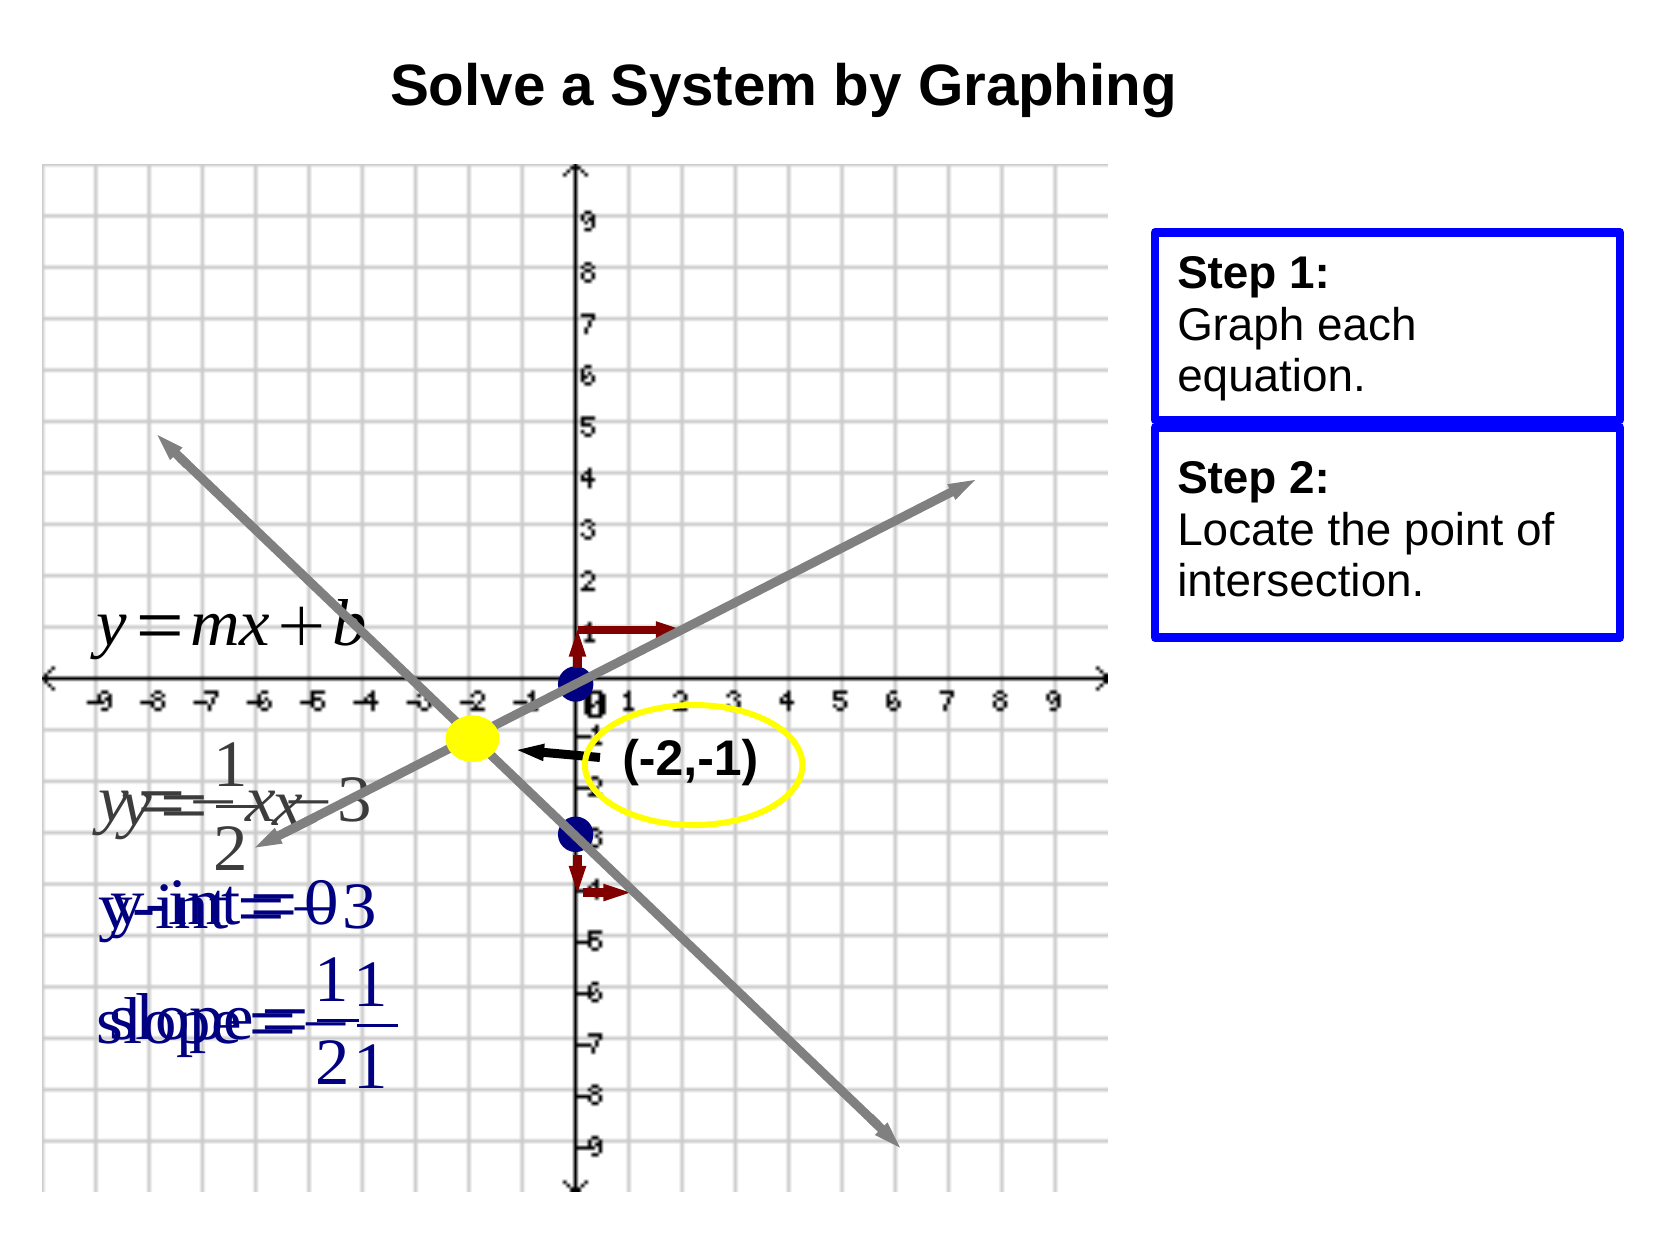

Solve a System by Graphing
Step 1:
Graph each equation.
Step 2:
Locate the point of intersection.
Step 1:
Graph each equation.
(-2,-1)